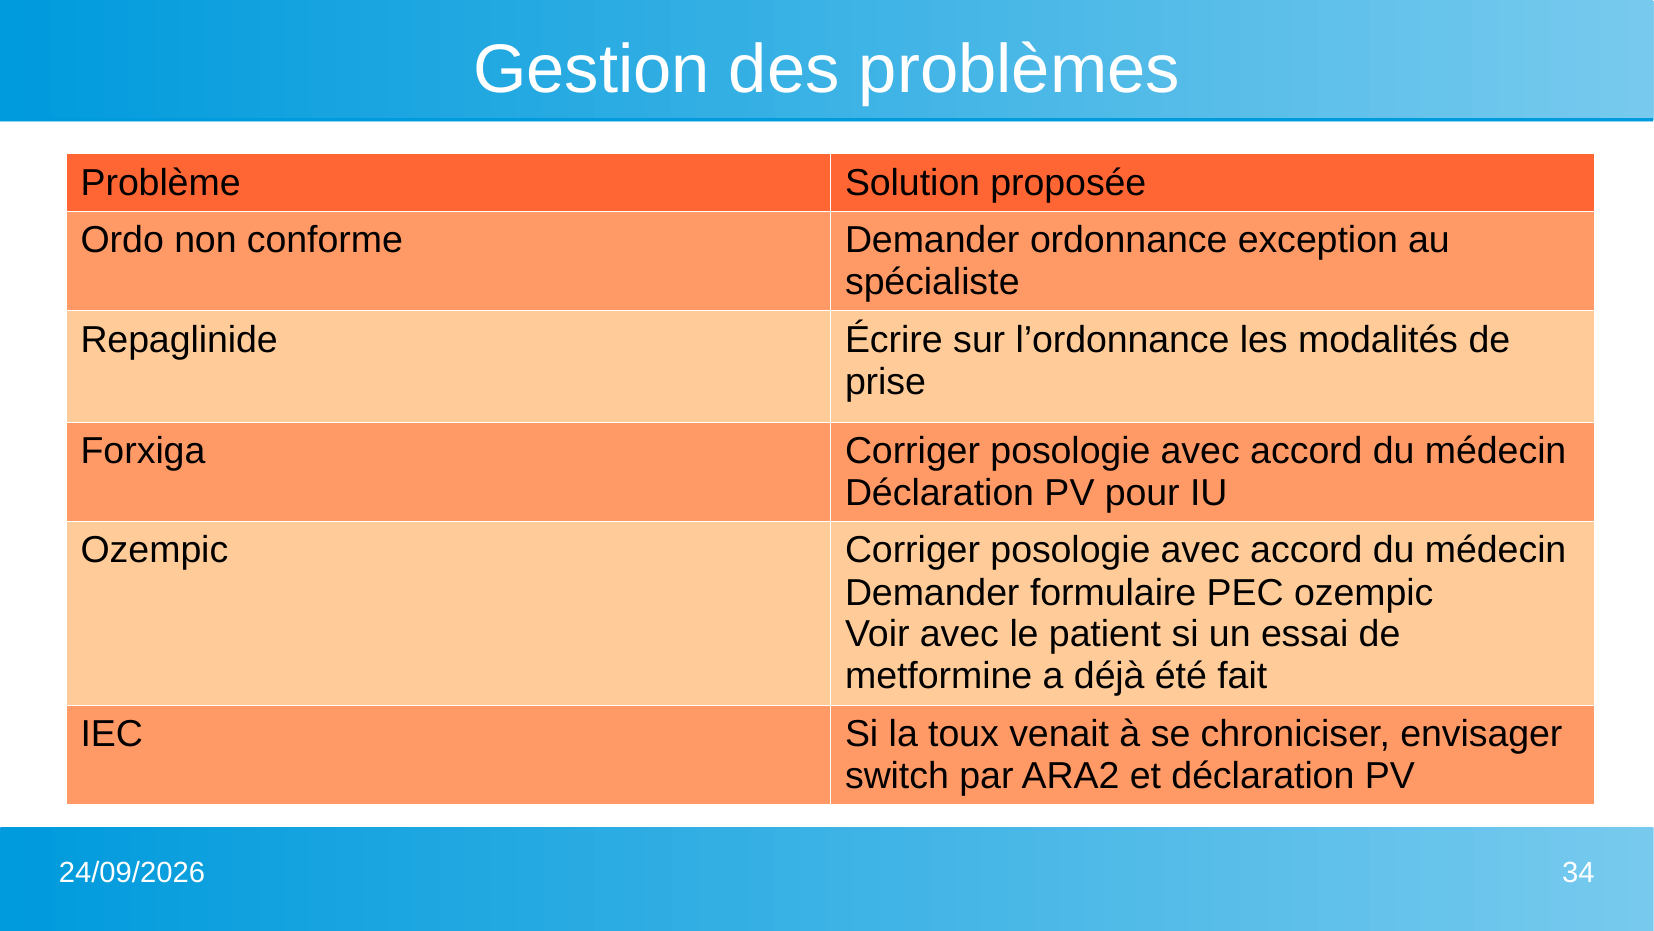

# Gestion des problèmes
| Problème | Solution proposée |
| --- | --- |
| Ordo non conforme | Demander ordonnance exception au spécialiste |
| Repaglinide | Écrire sur l’ordonnance les modalités de prise |
| Forxiga | Corriger posologie avec accord du médecin Déclaration PV pour IU |
| Ozempic | Corriger posologie avec accord du médecin Demander formulaire PEC ozempic Voir avec le patient si un essai de metformine a déjà été fait |
| IEC | Si la toux venait à se chroniciser, envisager switch par ARA2 et déclaration PV |
34